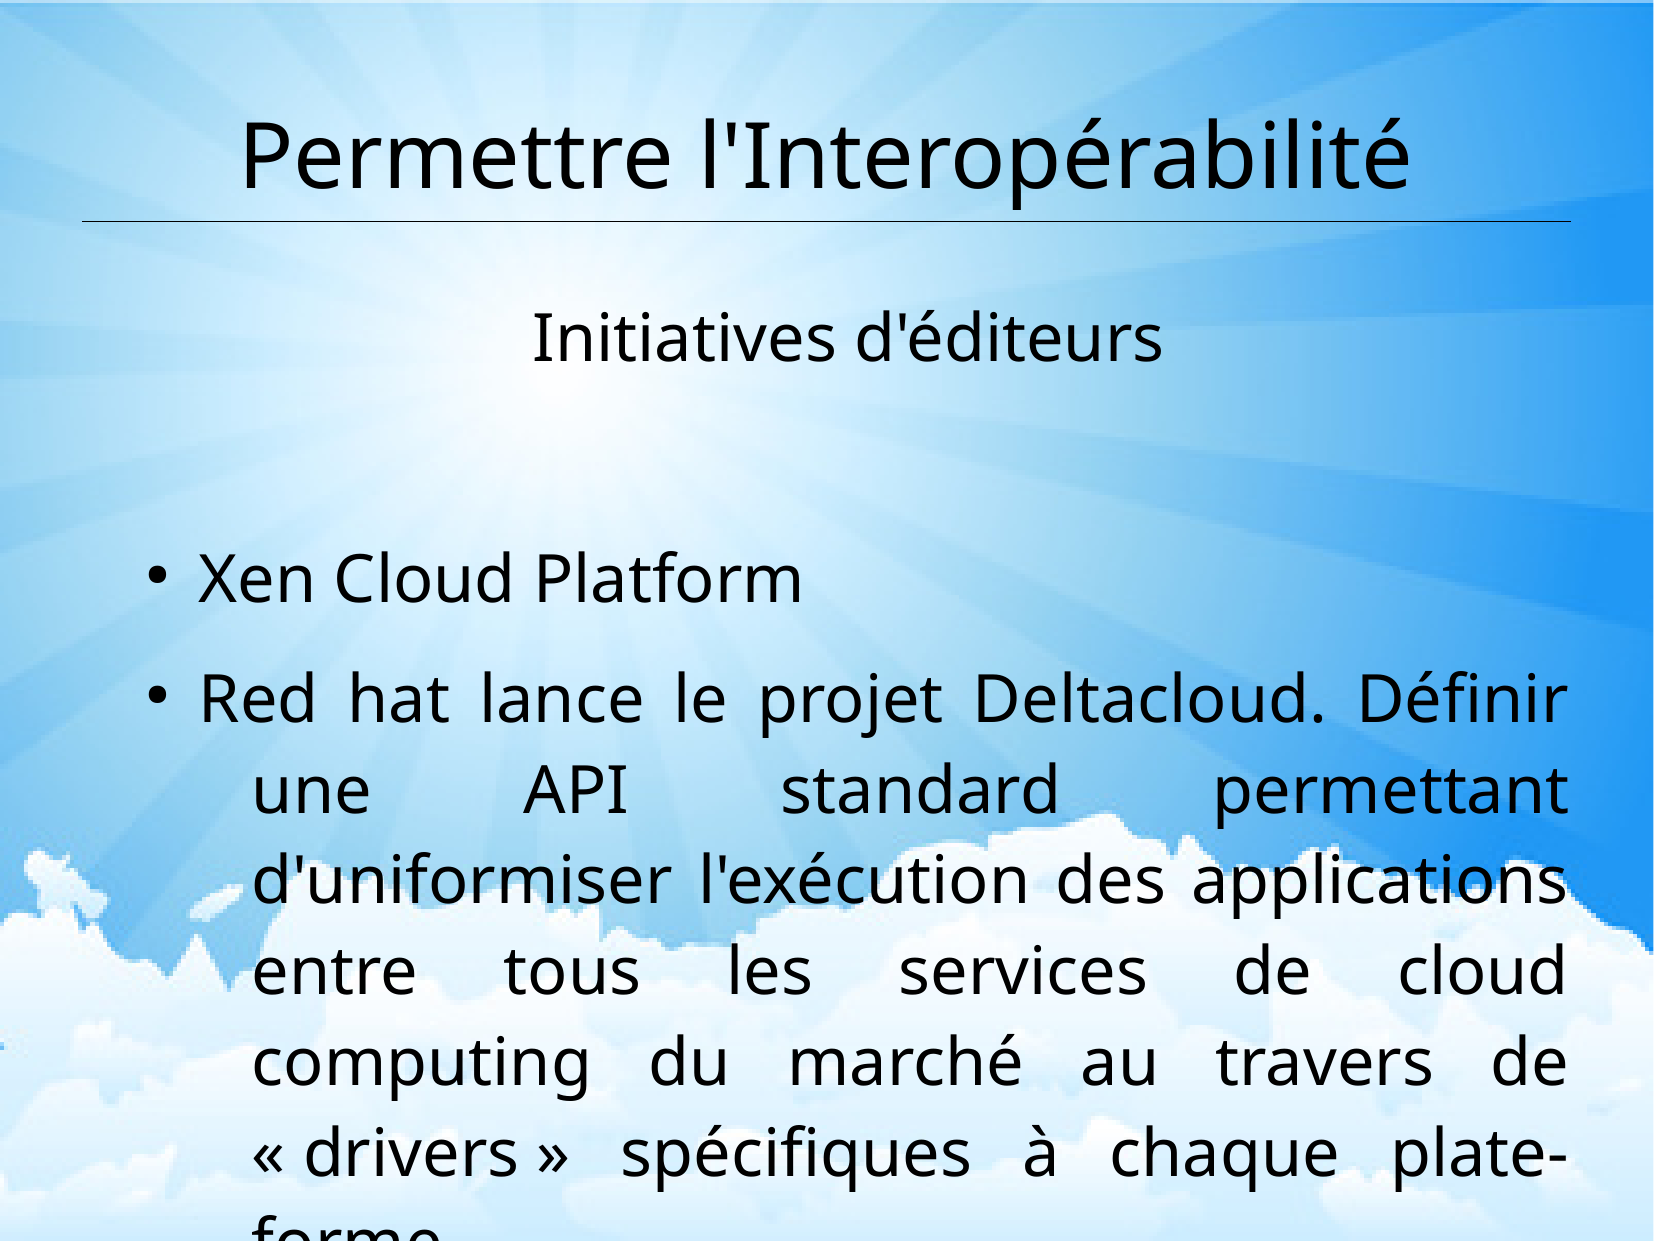

# Permettre l'Interopérabilité
Initiatives d'éditeurs
Xen Cloud Platform
Red hat lance le projet Deltacloud. Définir une API standard permettant d'uniformiser l'exécution des applications entre tous les services de cloud computing du marché au travers de « drivers » spécifiques à chaque plate-forme